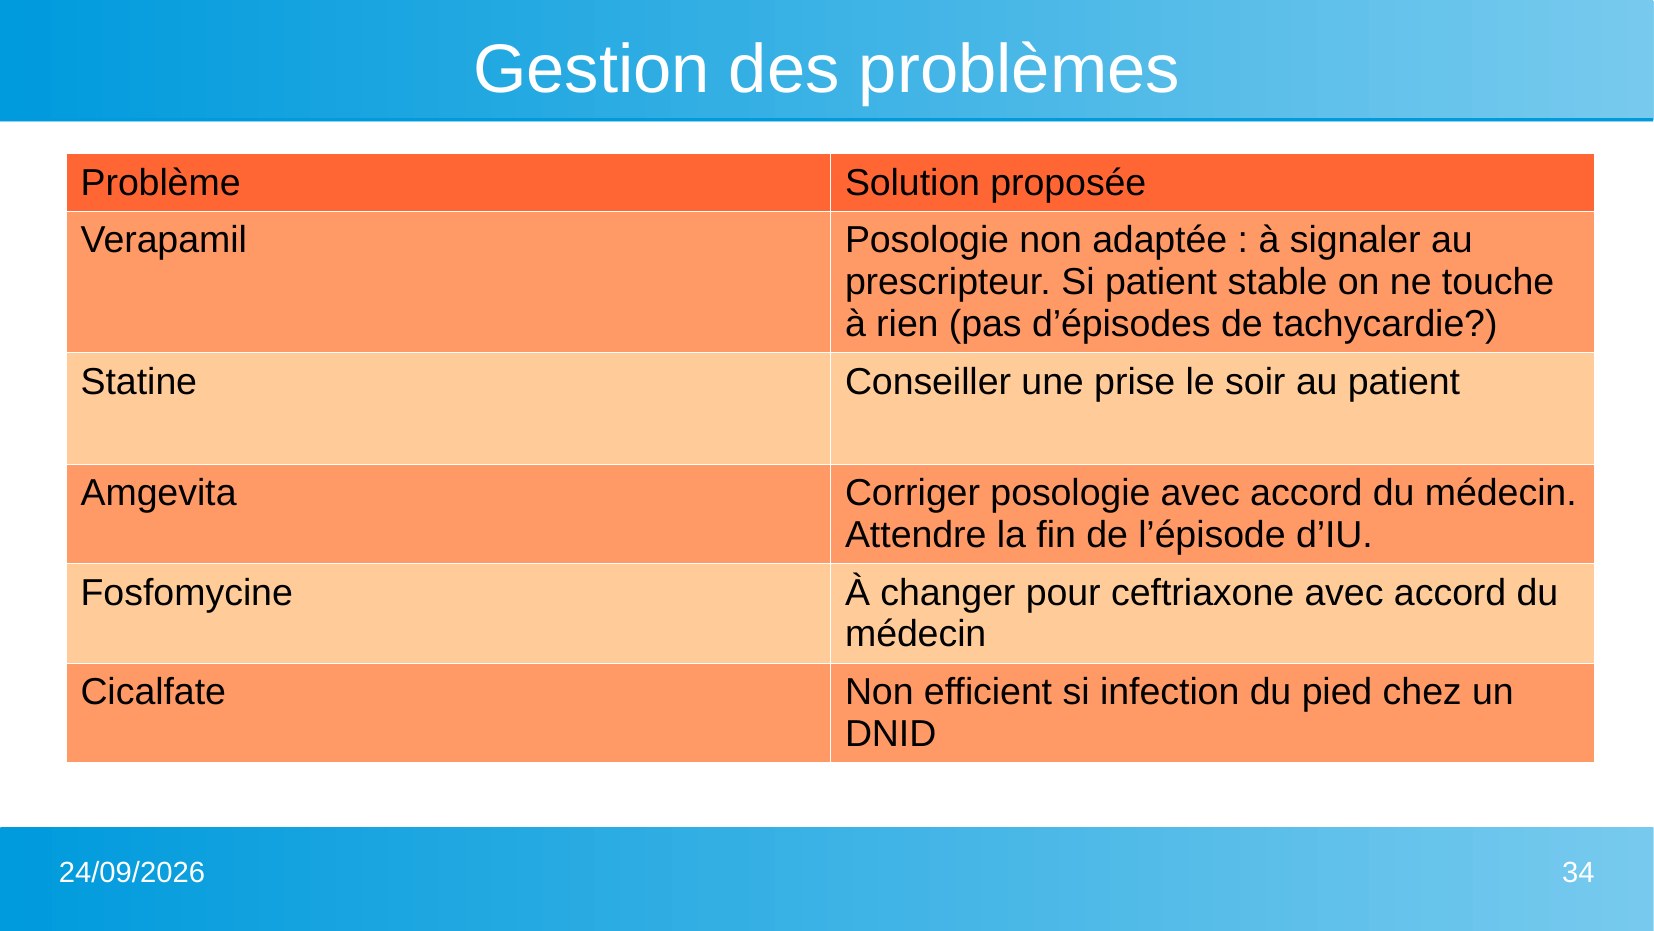

# Gestion des problèmes
| Problème | Solution proposée |
| --- | --- |
| Verapamil | Posologie non adaptée : à signaler au prescripteur. Si patient stable on ne touche à rien (pas d’épisodes de tachycardie?) |
| Statine | Conseiller une prise le soir au patient |
| Amgevita | Corriger posologie avec accord du médecin. Attendre la fin de l’épisode d’IU. |
| Fosfomycine | À changer pour ceftriaxone avec accord du médecin |
| Cicalfate | Non efficient si infection du pied chez un DNID |
34